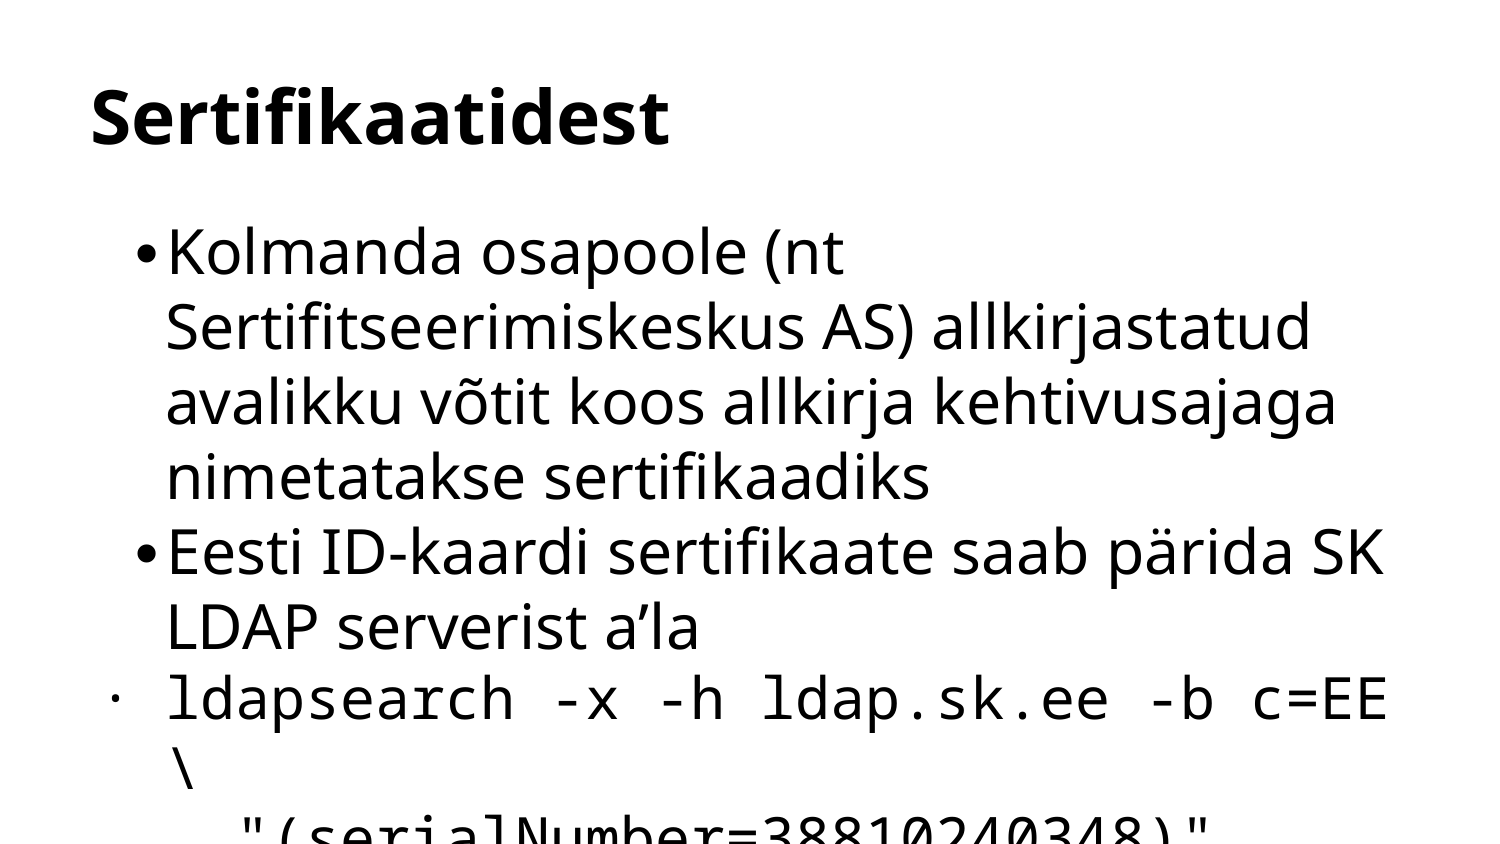

# Sertifikaatidest
Kolmanda osapoole (nt Sertifitseerimiskeskus AS) allkirjastatud avalikku võtit koos allkirja kehtivusajaga nimetatakse sertifikaadiks
Eesti ID-kaardi sertifikaate saab pärida SK LDAP serverist a’la
ldapsearch -x -h ldap.sk.ee -b c=EE \
 "(serialNumber=38810240348)"